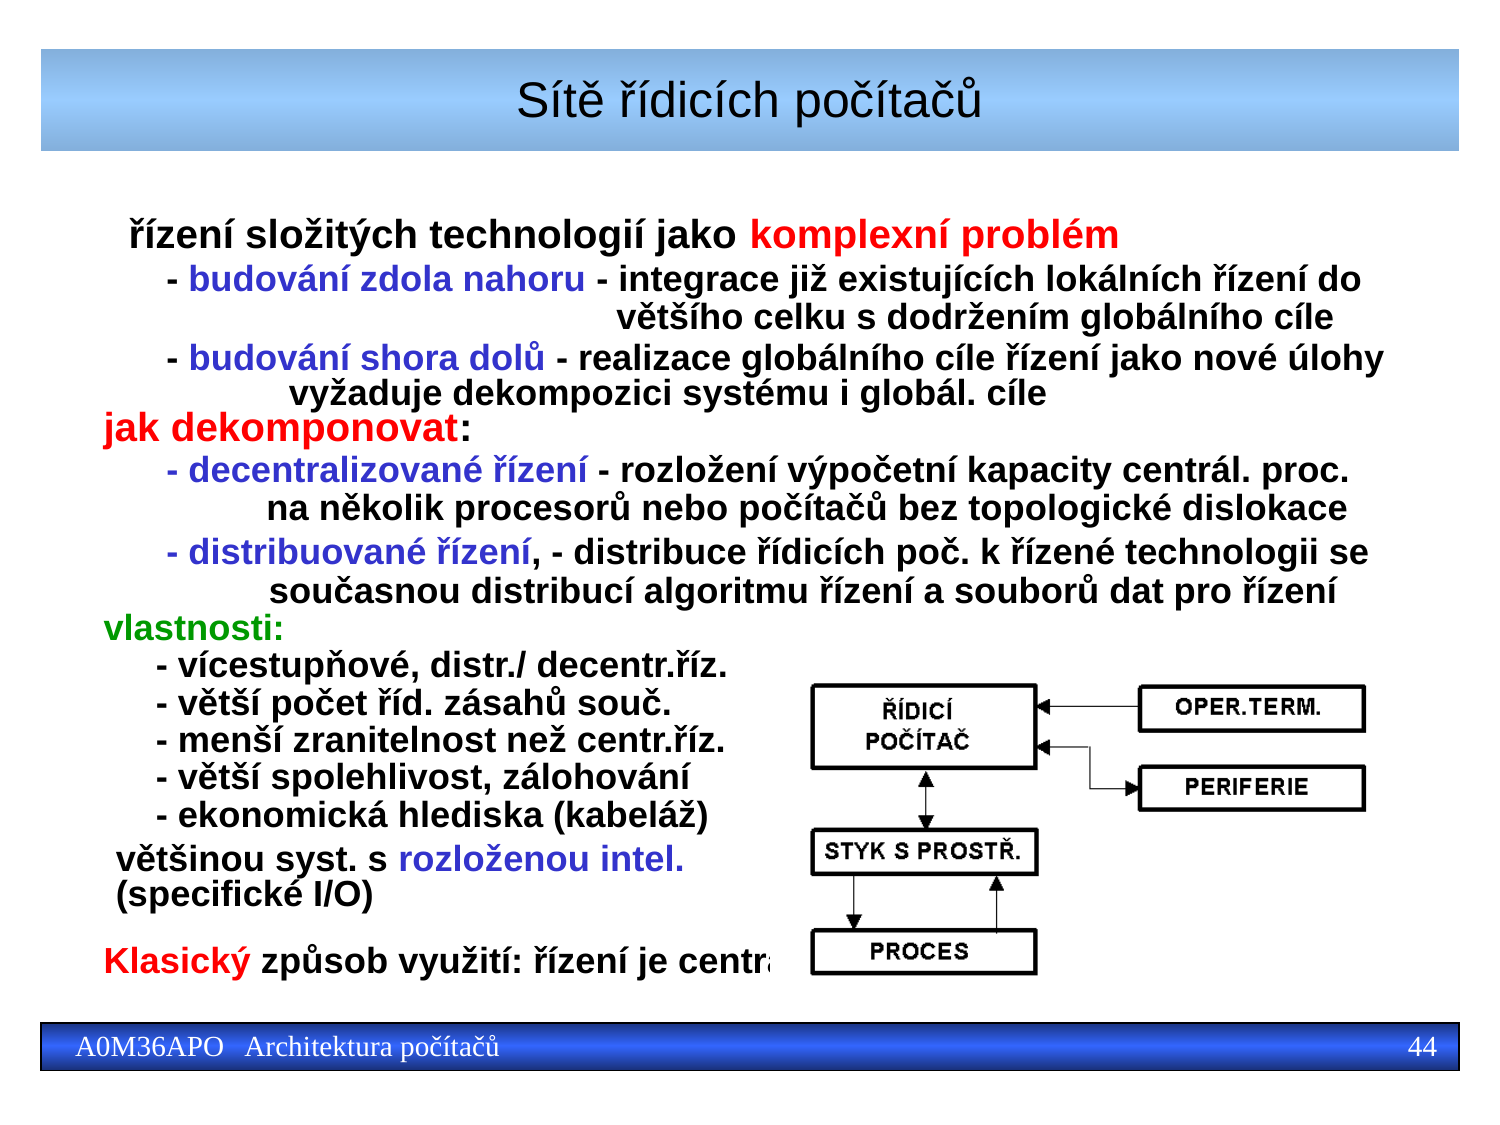

# Sítě řídicích počítačů
 řízení složitých technologií jako komplexní problém
- budování zdola nahoru - integrace již existujících lokálních řízení do
 většího celku s dodržením globálního cíle
- budování shora dolů - realizace globálního cíle řízení jako nové úlohy
			 vyžaduje dekompozici systému i globál. cíle
jak dekomponovat:
- decentralizované řízení - rozložení výpočetní kapacity centrál. proc.
 na několik procesorů nebo počítačů bez topologické dislokace
- distribuované řízení, - distribuce řídicích poč. k řízené technologii se
	 současnou distribucí algoritmu řízení a souborů dat pro řízení
vlastnosti:
 - vícestupňové, distr./ decentr.říz.
 - větší počet říd. zásahů souč.
 - menší zranitelnost než centr.říz.
 - větší spolehlivost, zálohování
 - ekonomická hlediska (kabeláž)
většinou syst. s rozloženou intel.
(specifické I/O)
Klasický způsob využití: řízení je central., zranitelné výpadkem počítače
A0M36APO Architektura počítačů
44